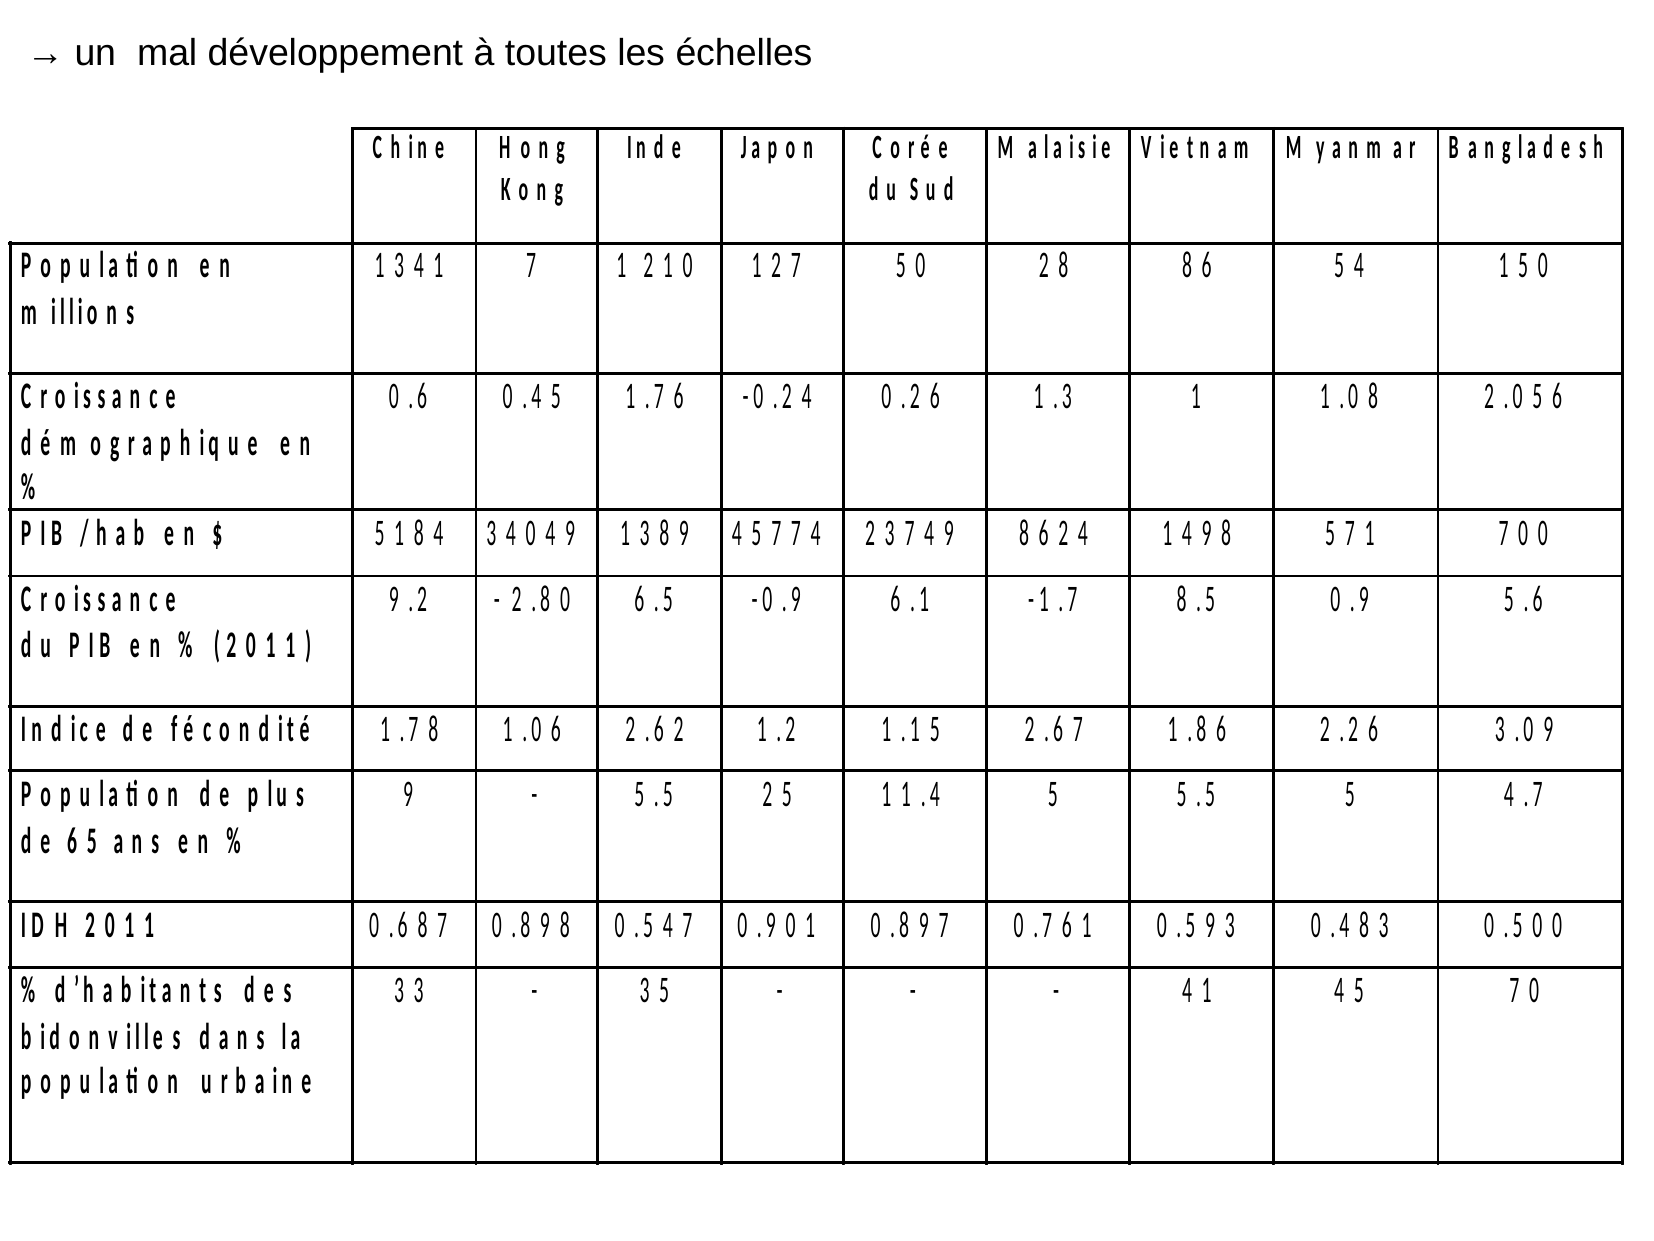

→ un mal développement à toutes les échelles